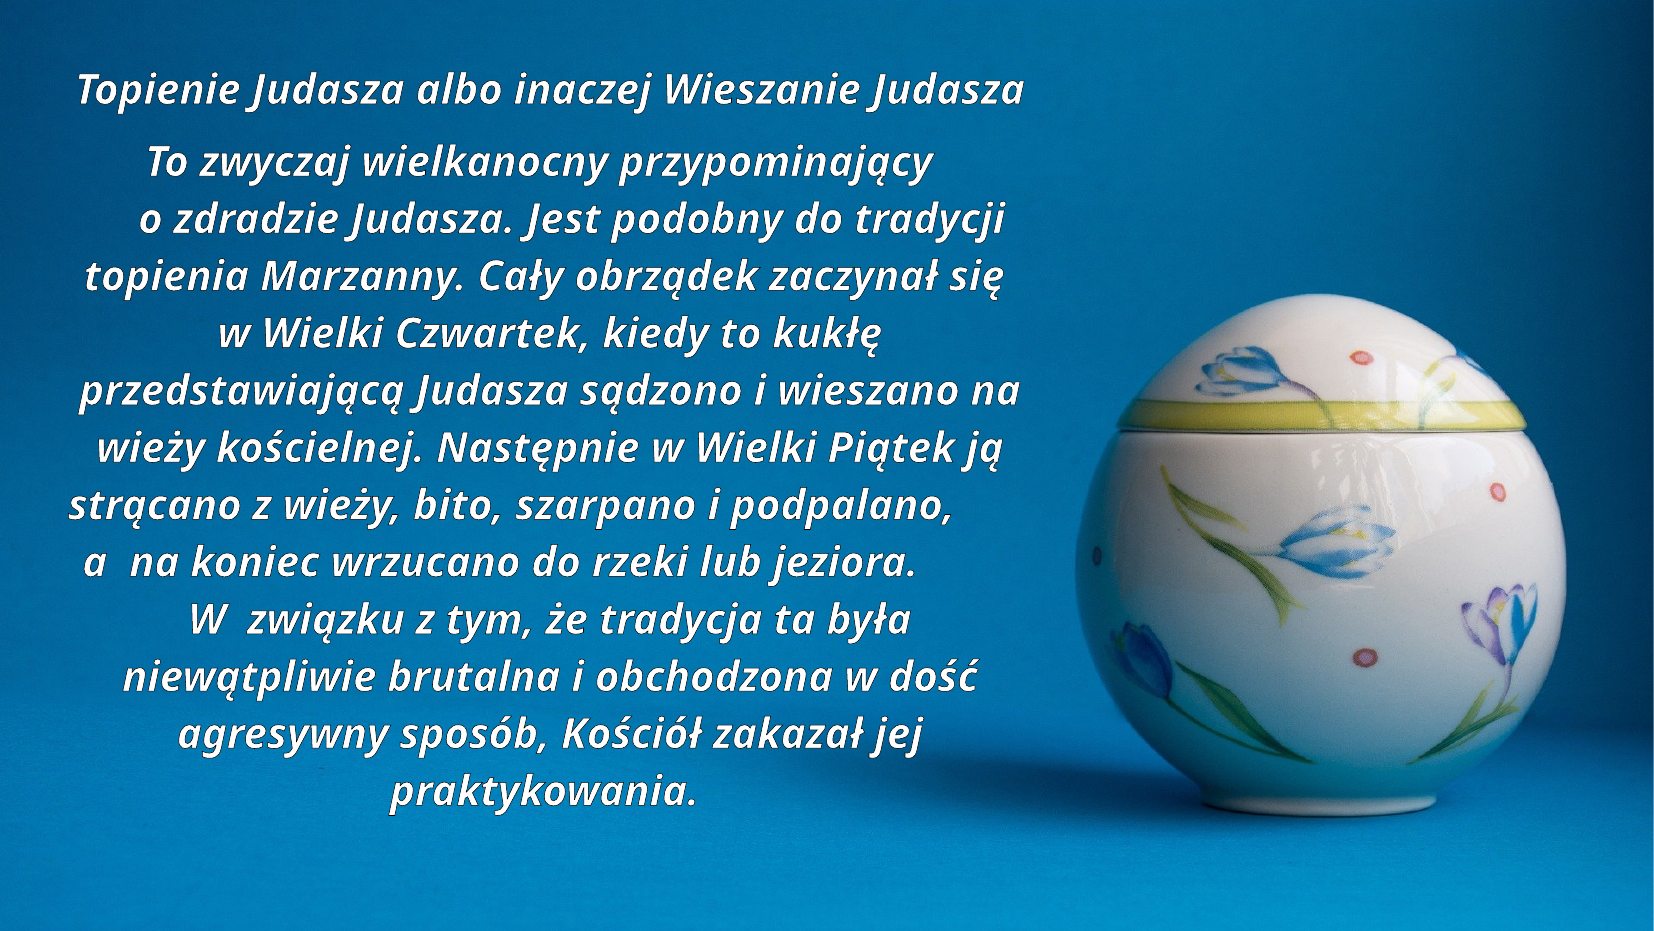

# Topienie Judasza albo inaczej Wieszanie Judasza
 To zwyczaj wielkanocny przypominający o zdradzie Judasza. Jest podobny do tradycji topienia Marzanny. Cały obrządek zaczynał się w Wielki Czwartek, kiedy to kukłę przedstawiającą Judasza sądzono i wieszano na wieży kościelnej. Następnie w Wielki Piątek ją strącano z wieży, bito, szarpano i podpalano, a na koniec wrzucano do rzeki lub jeziora. W związku z tym, że tradycja ta była niewątpliwie brutalna i obchodzona w dość agresywny sposób, Kościół zakazał jej praktykowania.